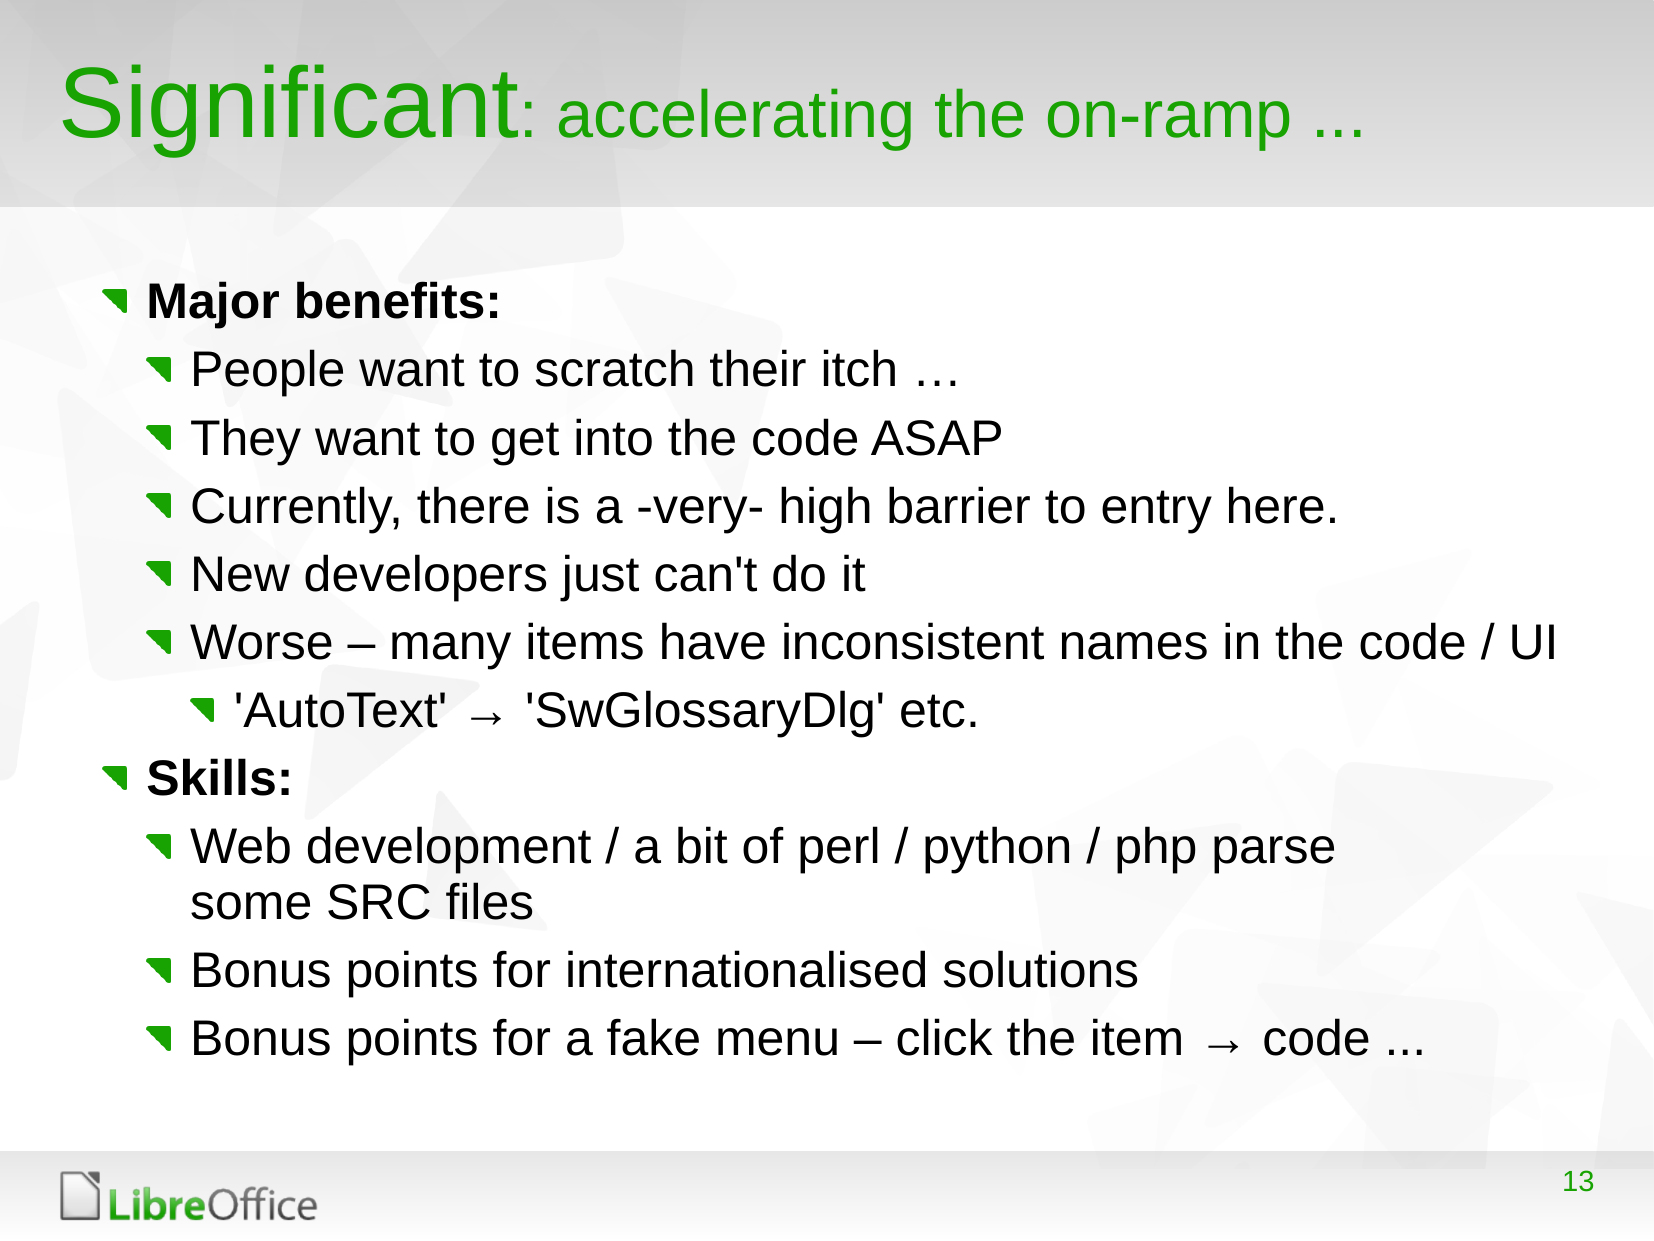

# Significant: accelerating the on-ramp ...
Major benefits:
People want to scratch their itch …
They want to get into the code ASAP
Currently, there is a -very- high barrier to entry here.
New developers just can't do it
Worse – many items have inconsistent names in the code / UI
'AutoText' → 'SwGlossaryDlg' etc.
Skills:
Web development / a bit of perl / python / php parse
some SRC files
Bonus points for internationalised solutions
Bonus points for a fake menu – click the item → code ...
13